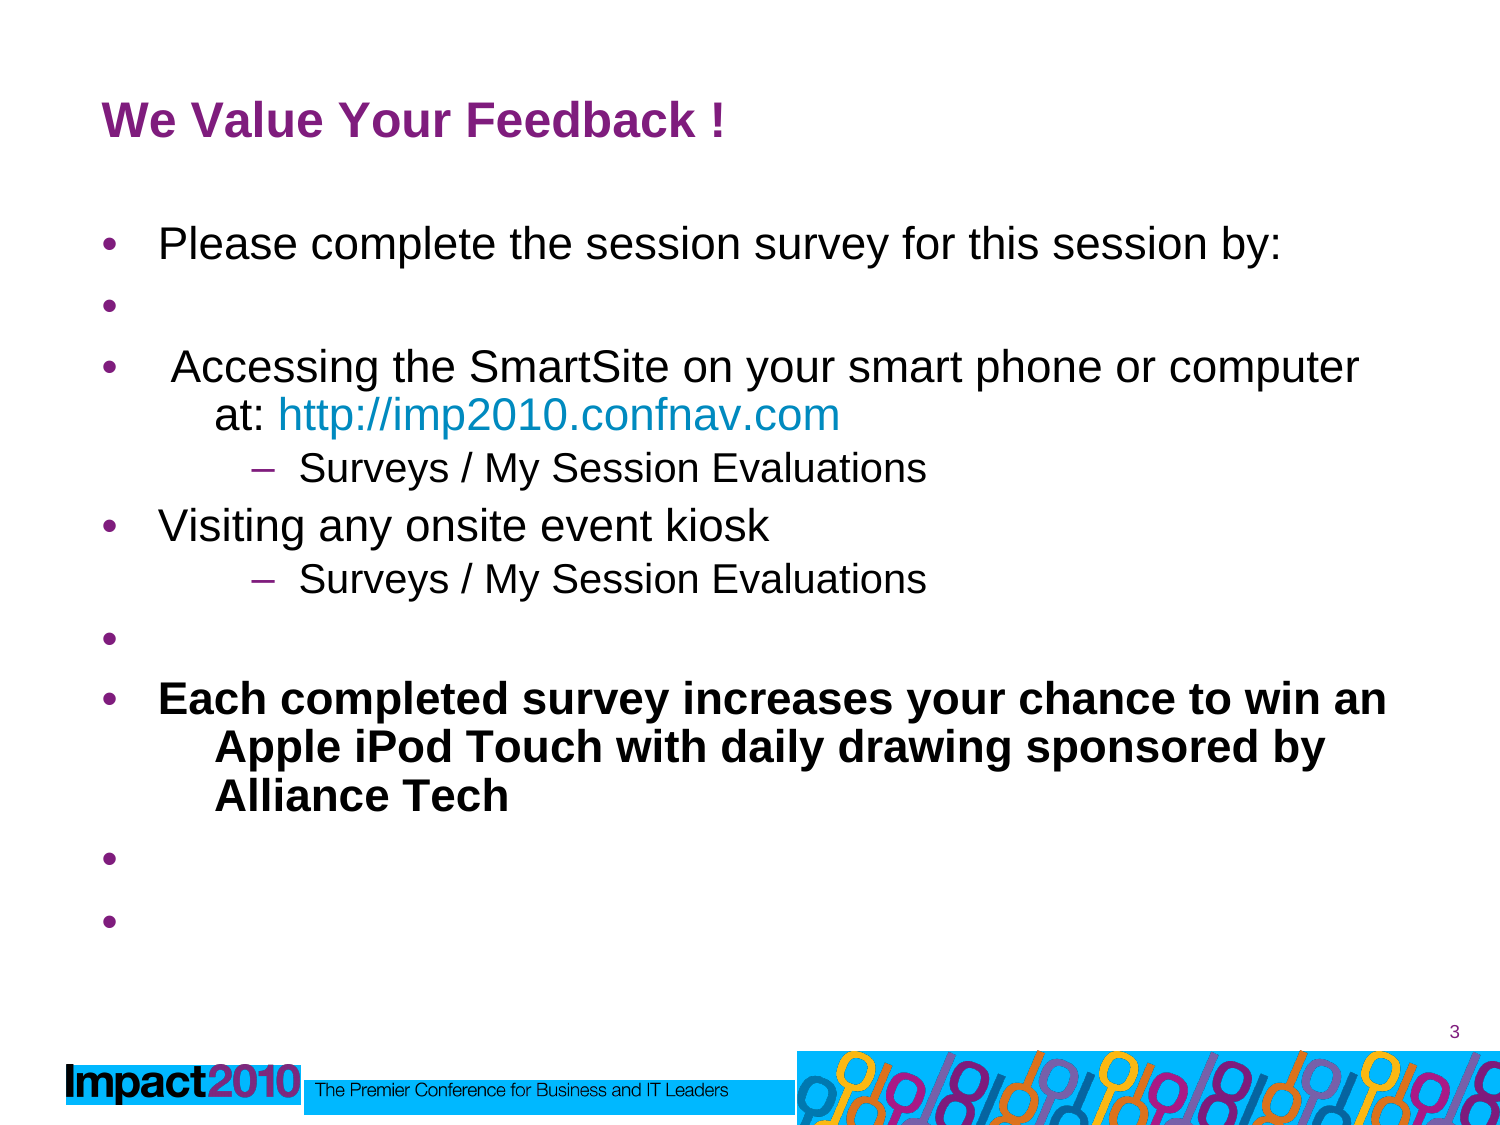

# We Value Your Feedback !
Please complete the session survey for this session by:
 Accessing the SmartSite on your smart phone or computer at: http://imp2010.confnav.com
Surveys / My Session Evaluations
Visiting any onsite event kiosk
Surveys / My Session Evaluations
Each completed survey increases your chance to win an Apple iPod Touch with daily drawing sponsored by Alliance Tech
3